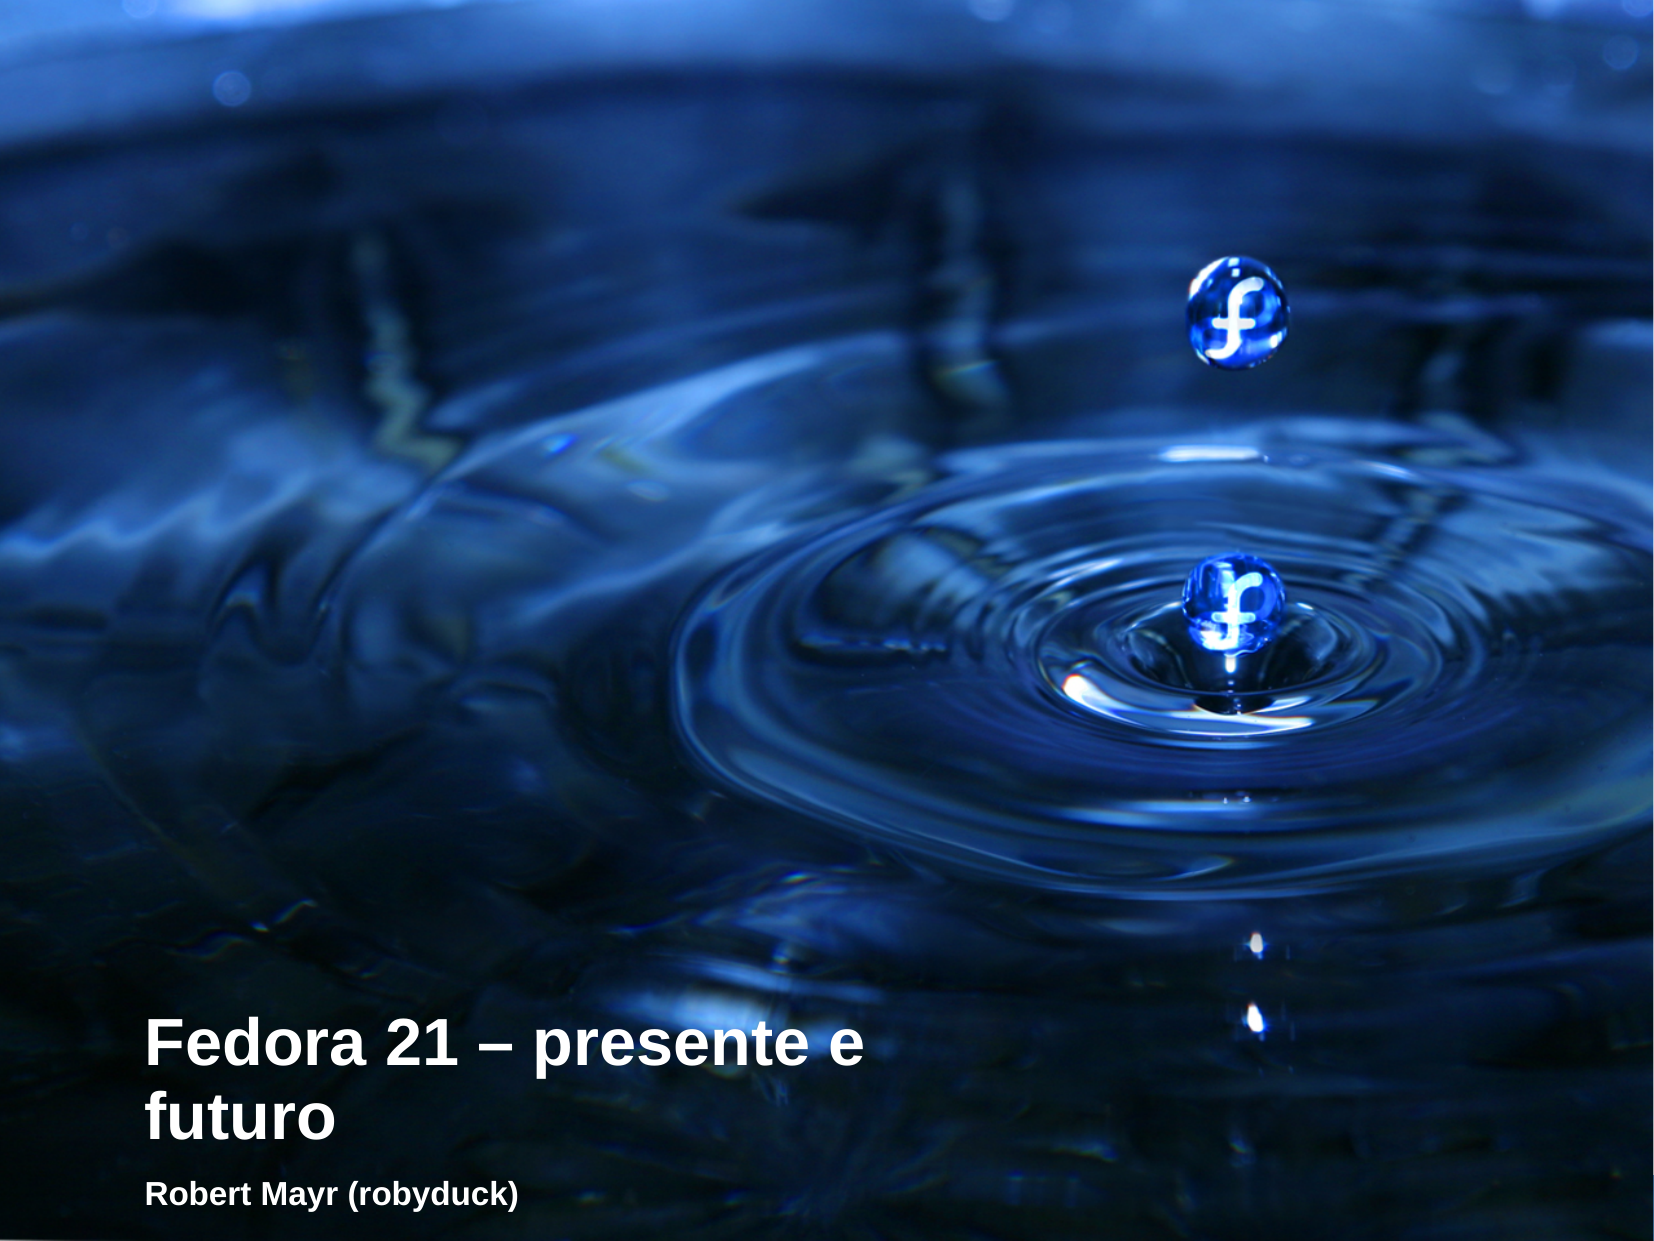

Fedora 21 – presente e futuro
Robert Mayr (robyduck)